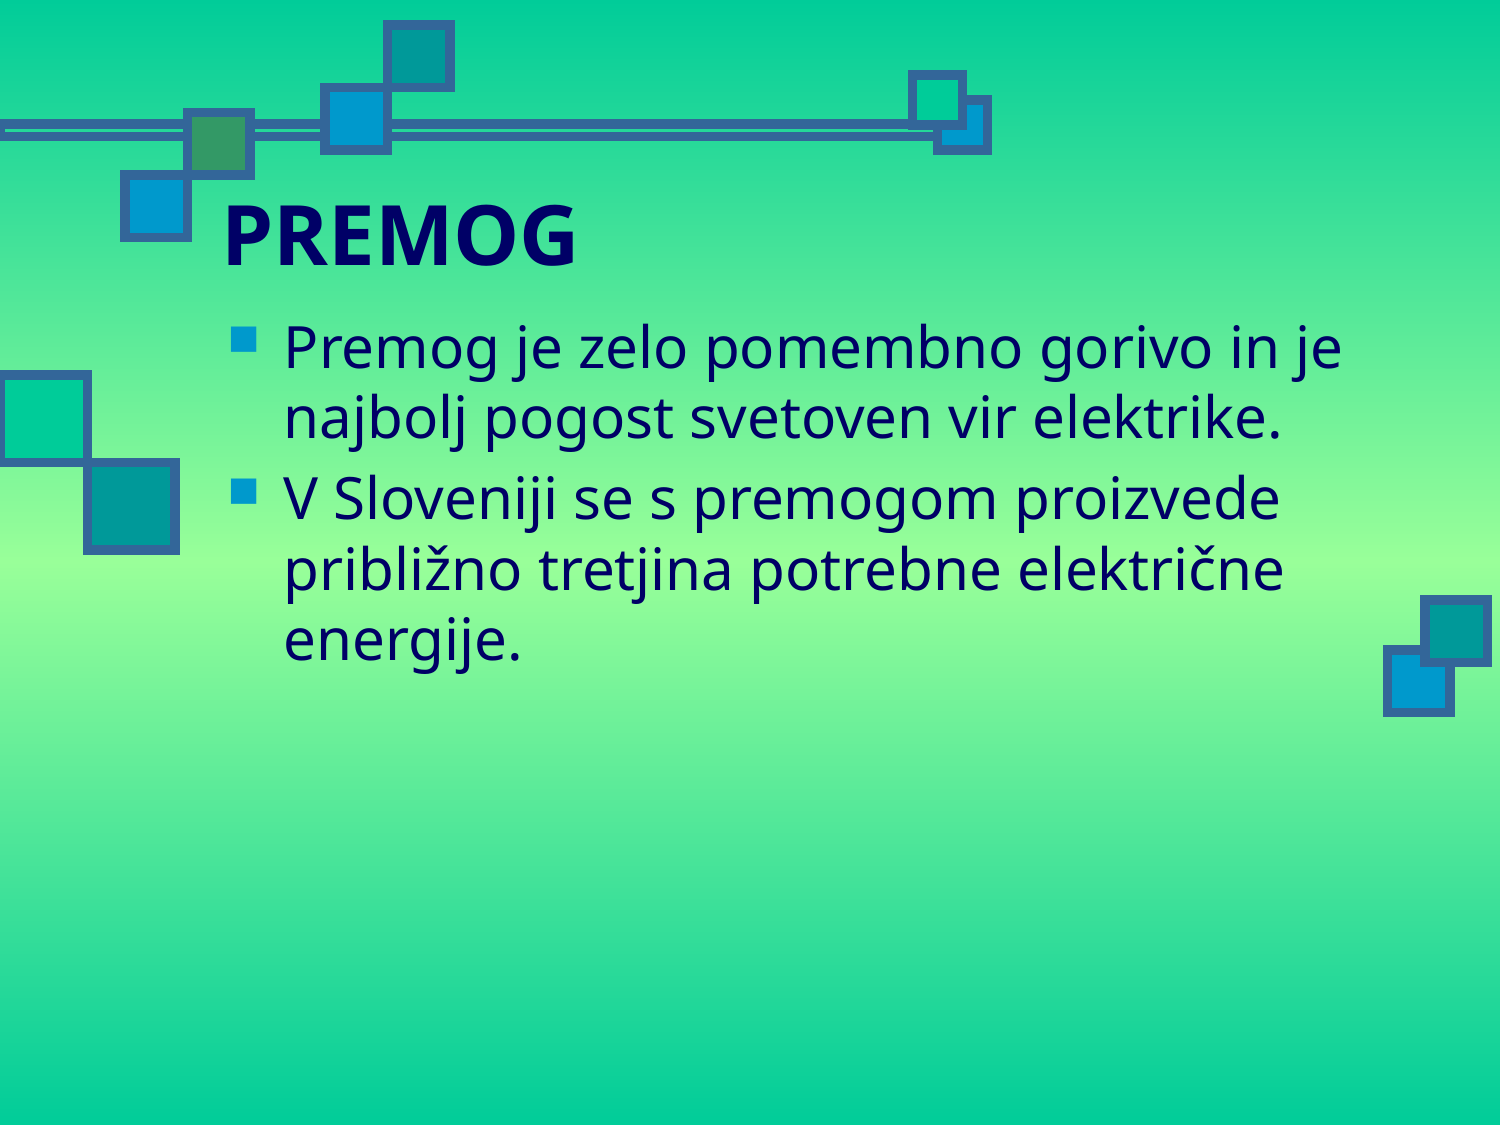

# PREMOG
Premog je zelo pomembno gorivo in je najbolj pogost svetoven vir elektrike.
V Sloveniji se s premogom proizvede približno tretjina potrebne električne energije.